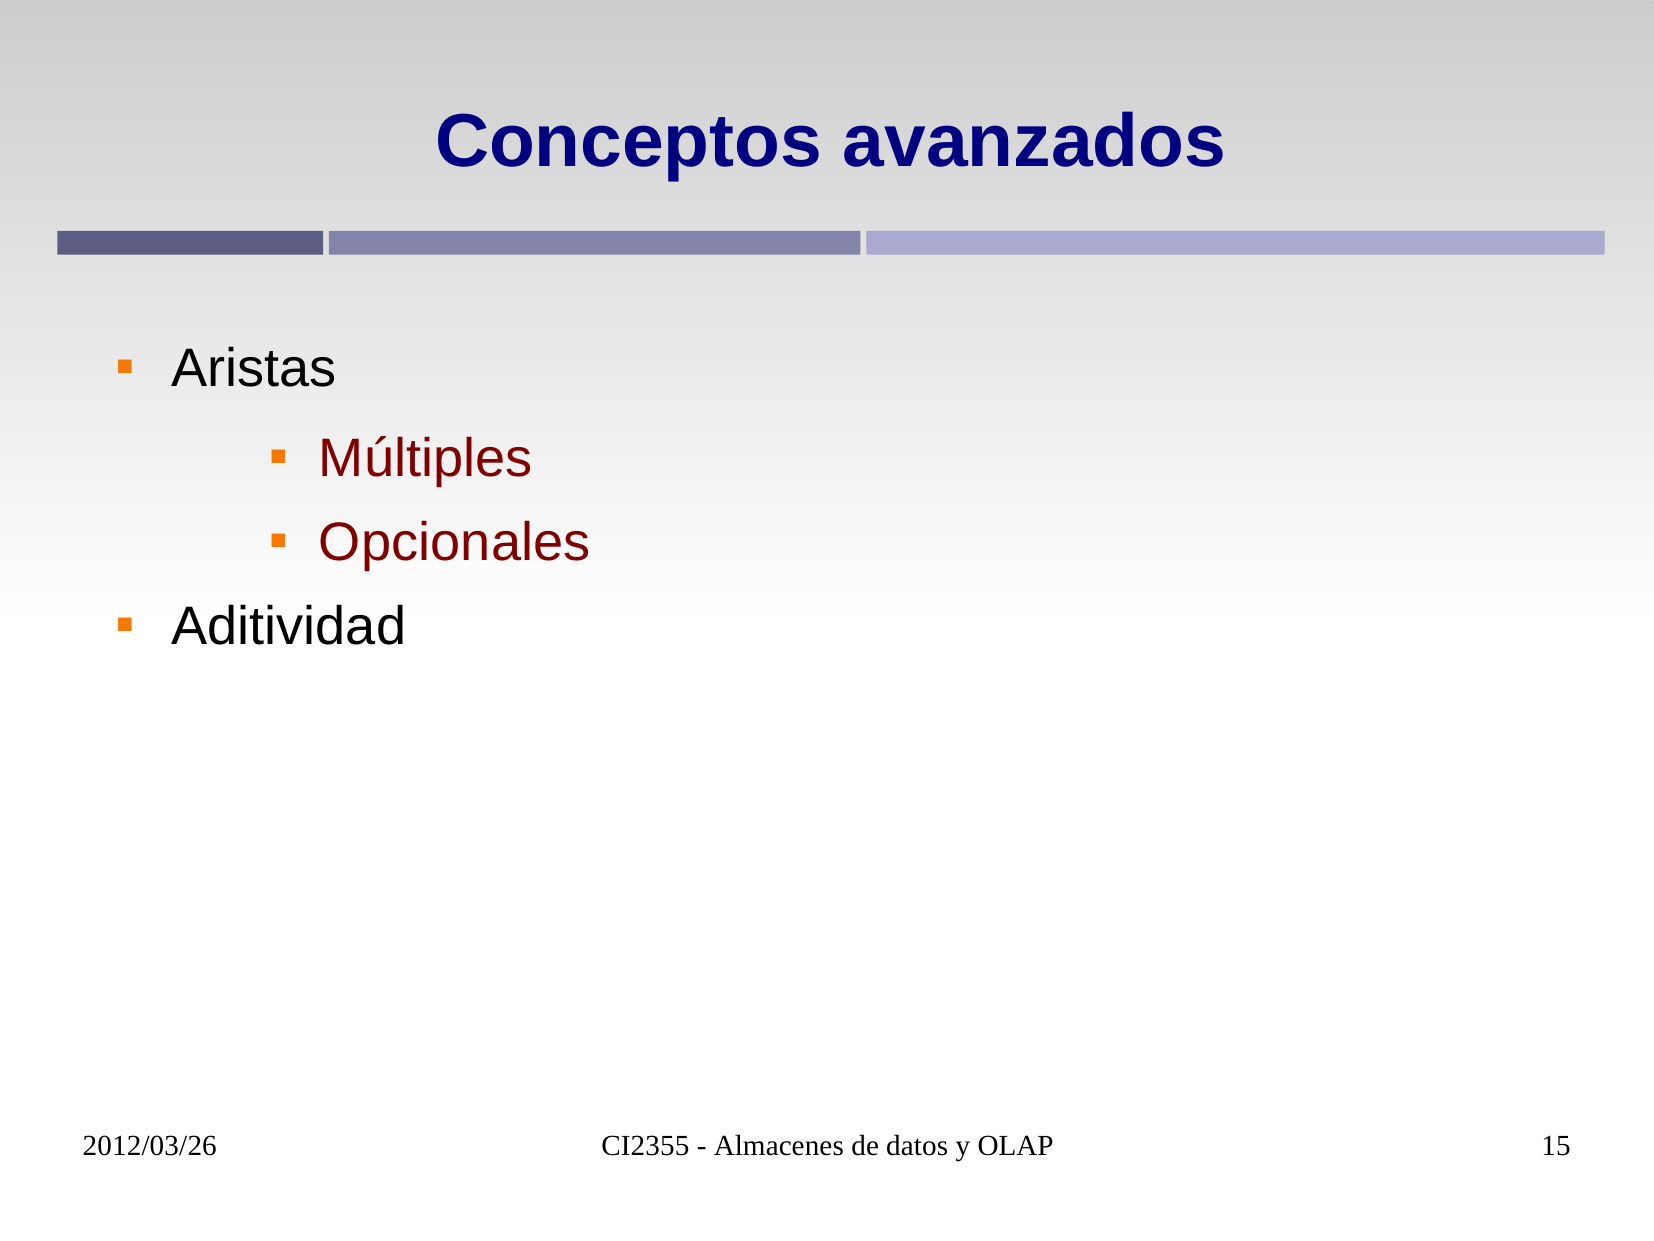

# Conceptos avanzados
Aristas
Múltiples
Opcionales
Aditividad
2012/03/26
CI2355 - Almacenes de datos y OLAP
15